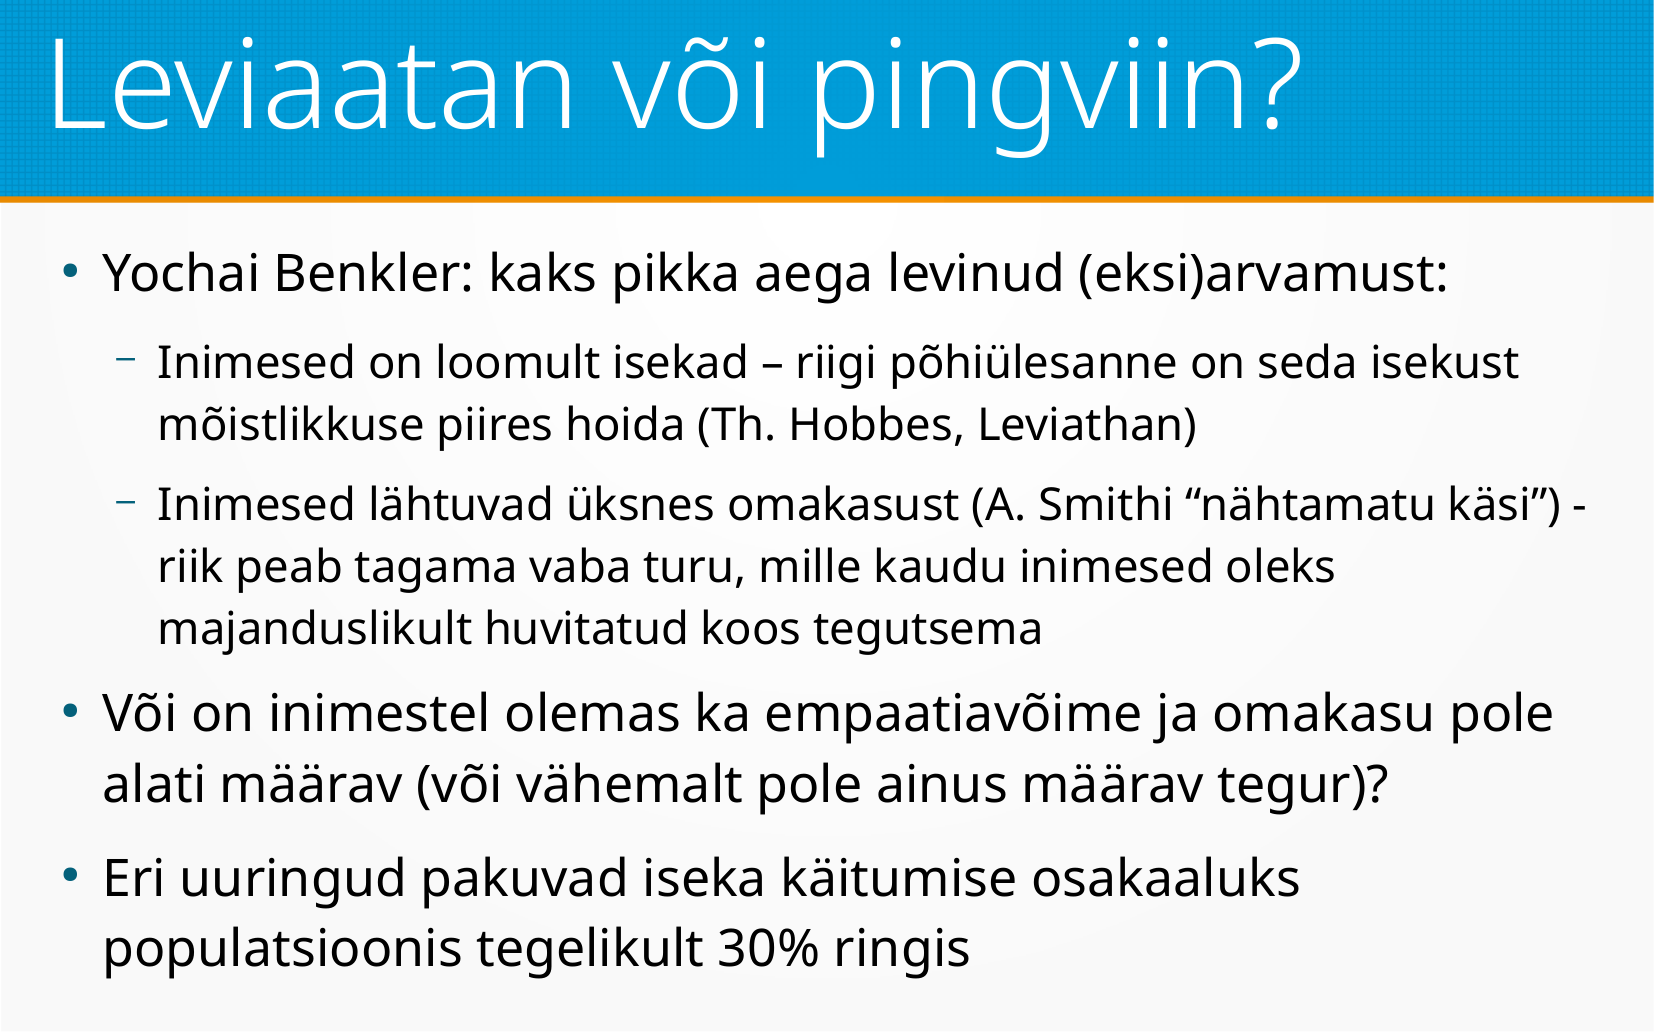

# Leviaatan või pingviin?
Yochai Benkler: kaks pikka aega levinud (eksi)arvamust:
Inimesed on loomult isekad – riigi põhiülesanne on seda isekust mõistlikkuse piires hoida (Th. Hobbes, Leviathan)
Inimesed lähtuvad üksnes omakasust (A. Smithi “nähtamatu käsi”) - riik peab tagama vaba turu, mille kaudu inimesed oleks majanduslikult huvitatud koos tegutsema
Või on inimestel olemas ka empaatiavõime ja omakasu pole alati määrav (või vähemalt pole ainus määrav tegur)?
Eri uuringud pakuvad iseka käitumise osakaaluks populatsioonis tegelikult 30% ringis